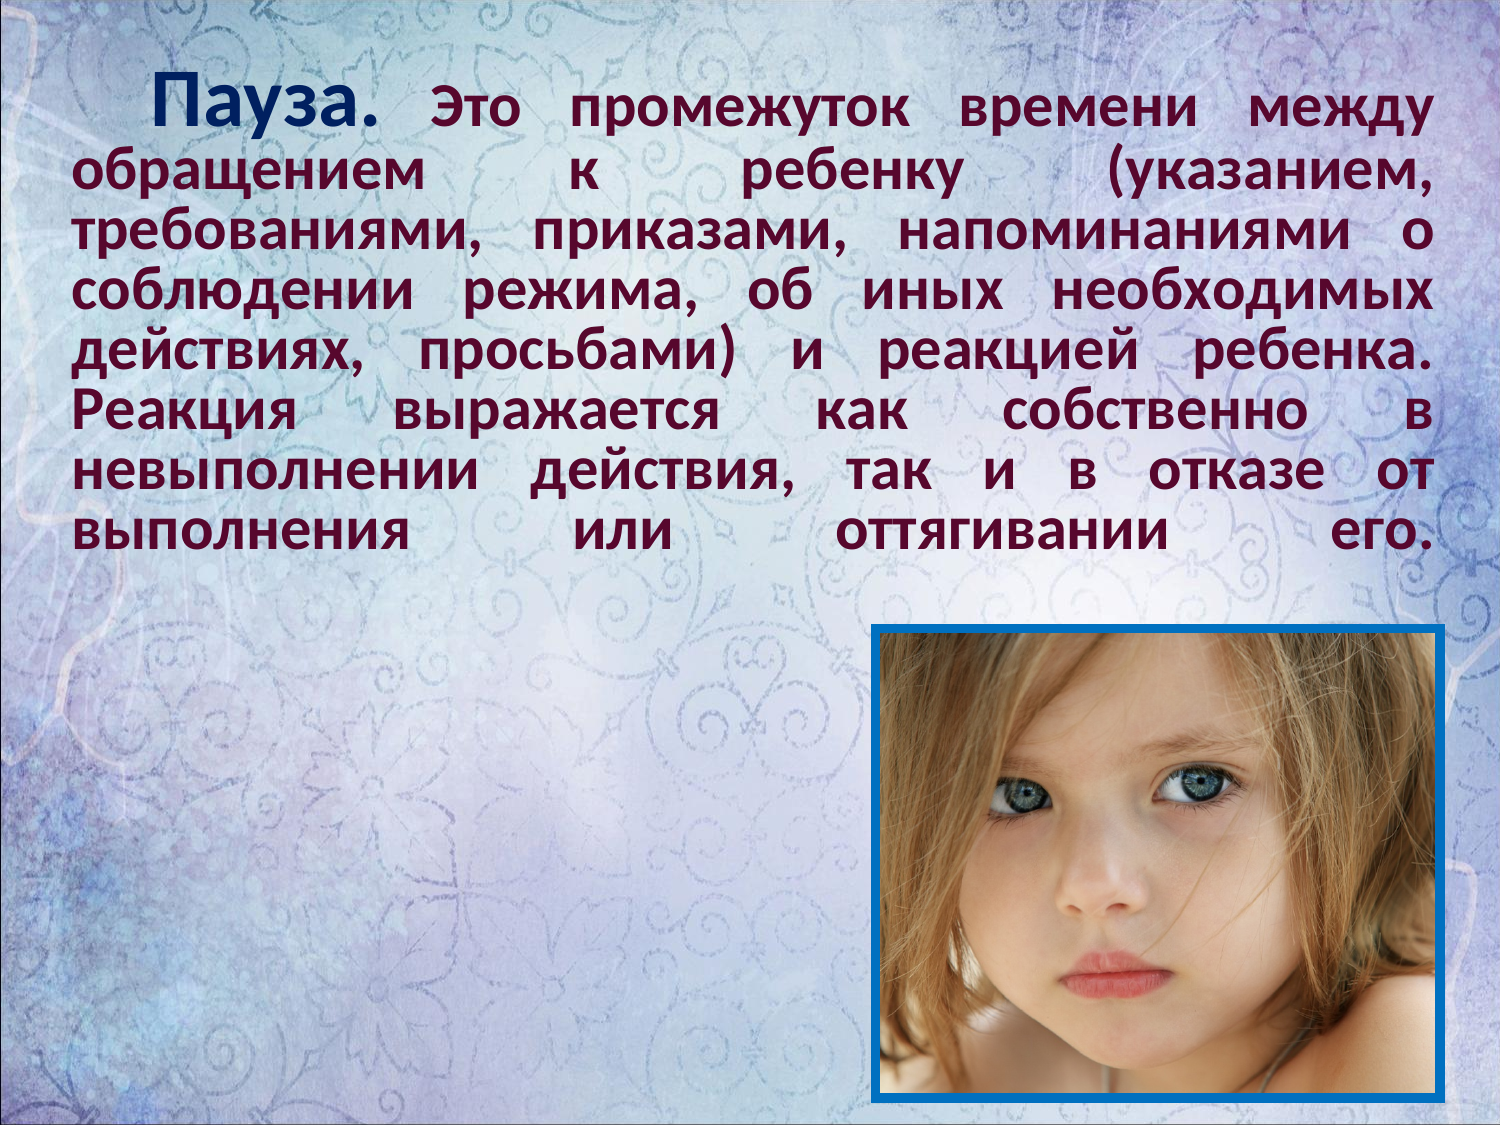

# Пауза. Это промежуток времени между обращением к ребенку (указанием, требованиями, приказами, напоминаниями о соблюдении режима, об иных необходимых действиях, просьбами) и реакцией ребенка. Реакция выражается как собственно в невыполнении действия, так и в отказе от выполнения или оттягивании его.